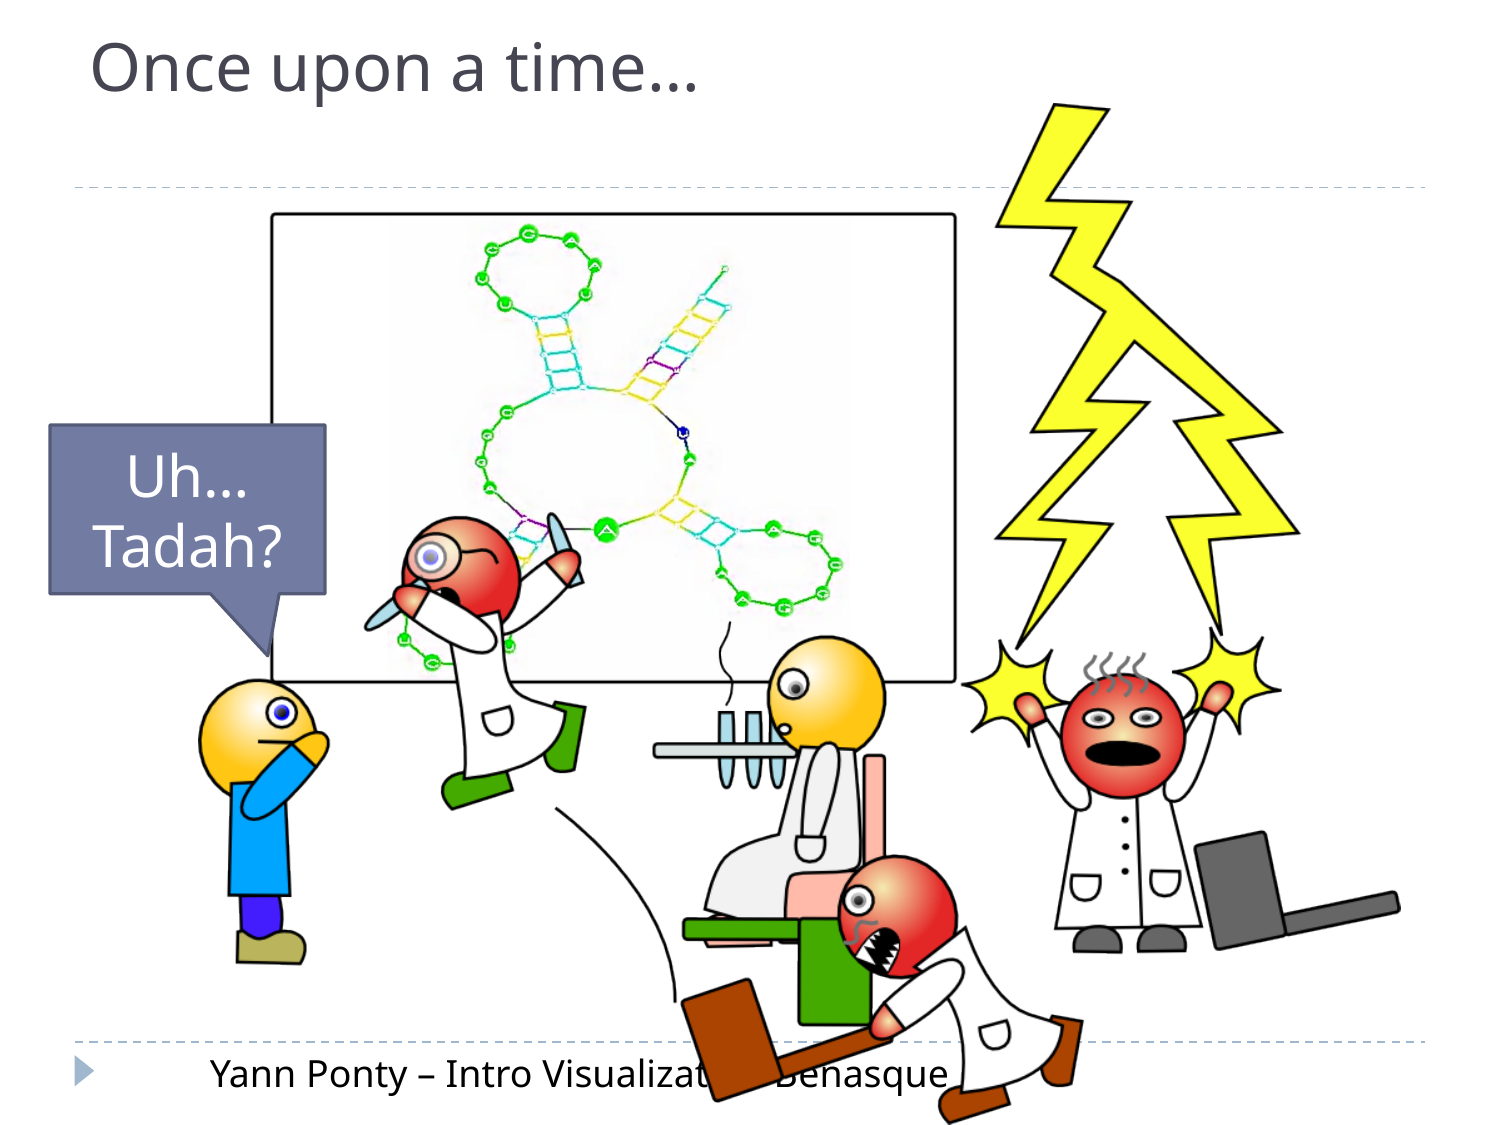

# Once upon a time…
Uh…
Tadah?
Benasque RNA